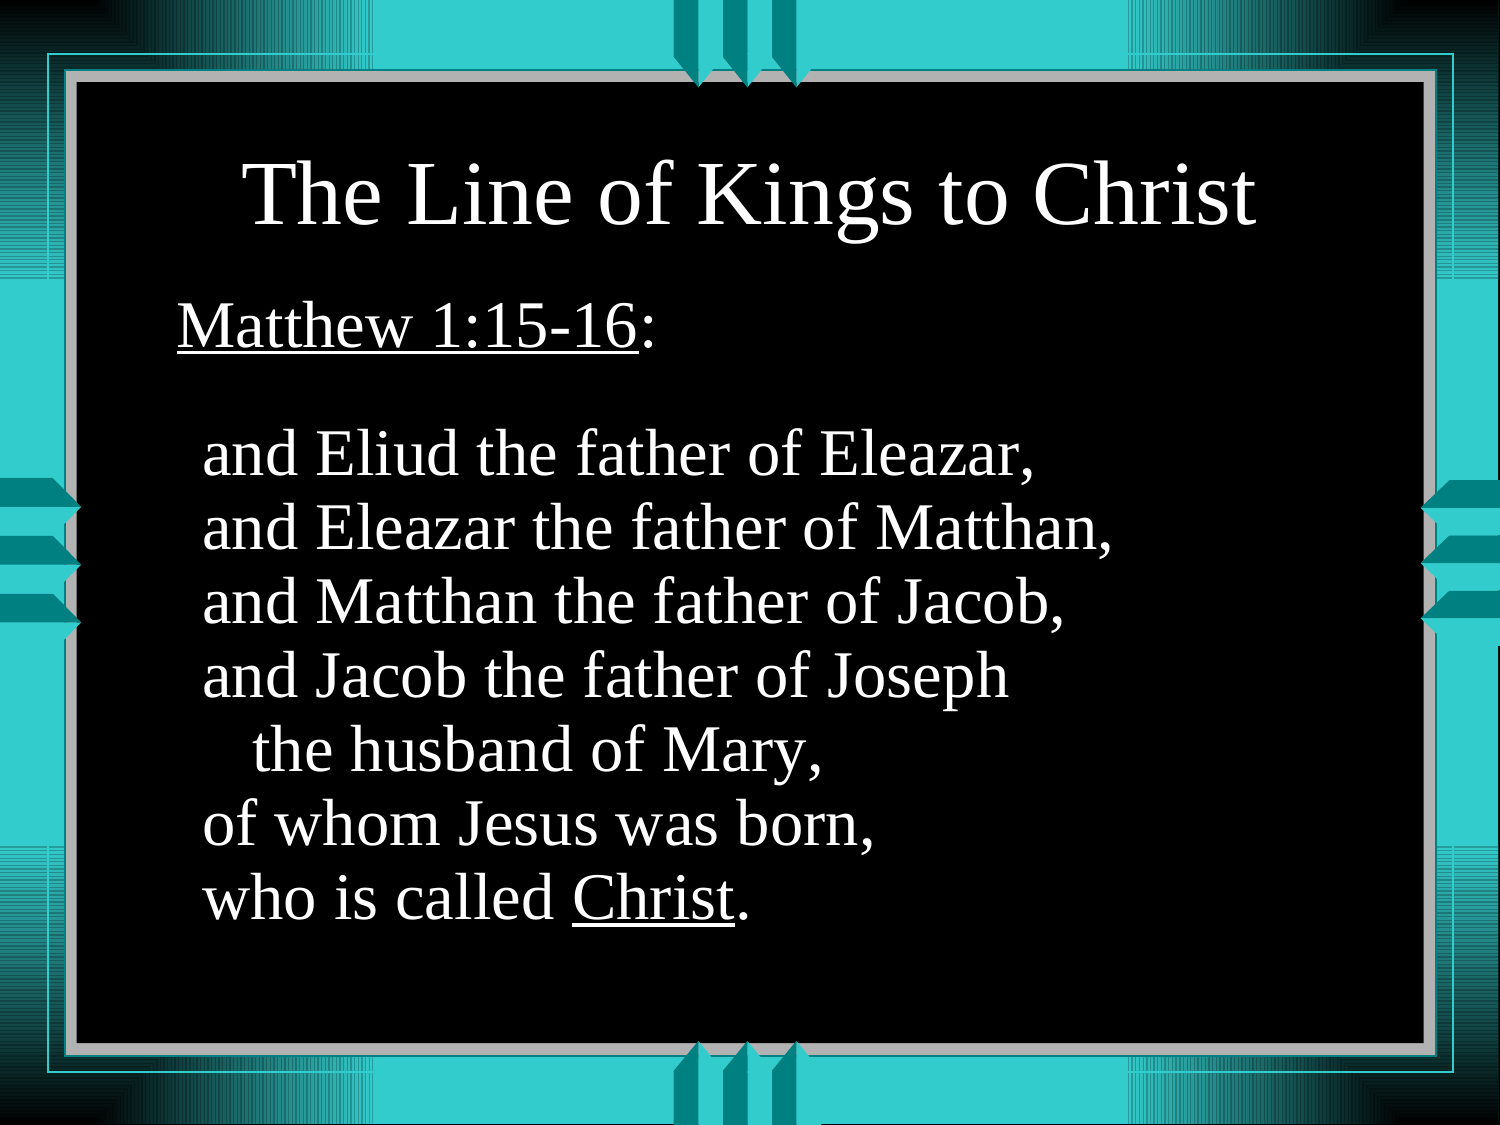

# The Line of Kings to Christ
Matthew 1:15-16:
and Eliud the father of Eleazar,
and Eleazar the father of Matthan,
and Matthan the father of Jacob,
and Jacob the father of Joseph
 the husband of Mary,
of whom Jesus was born,
who is called Christ.